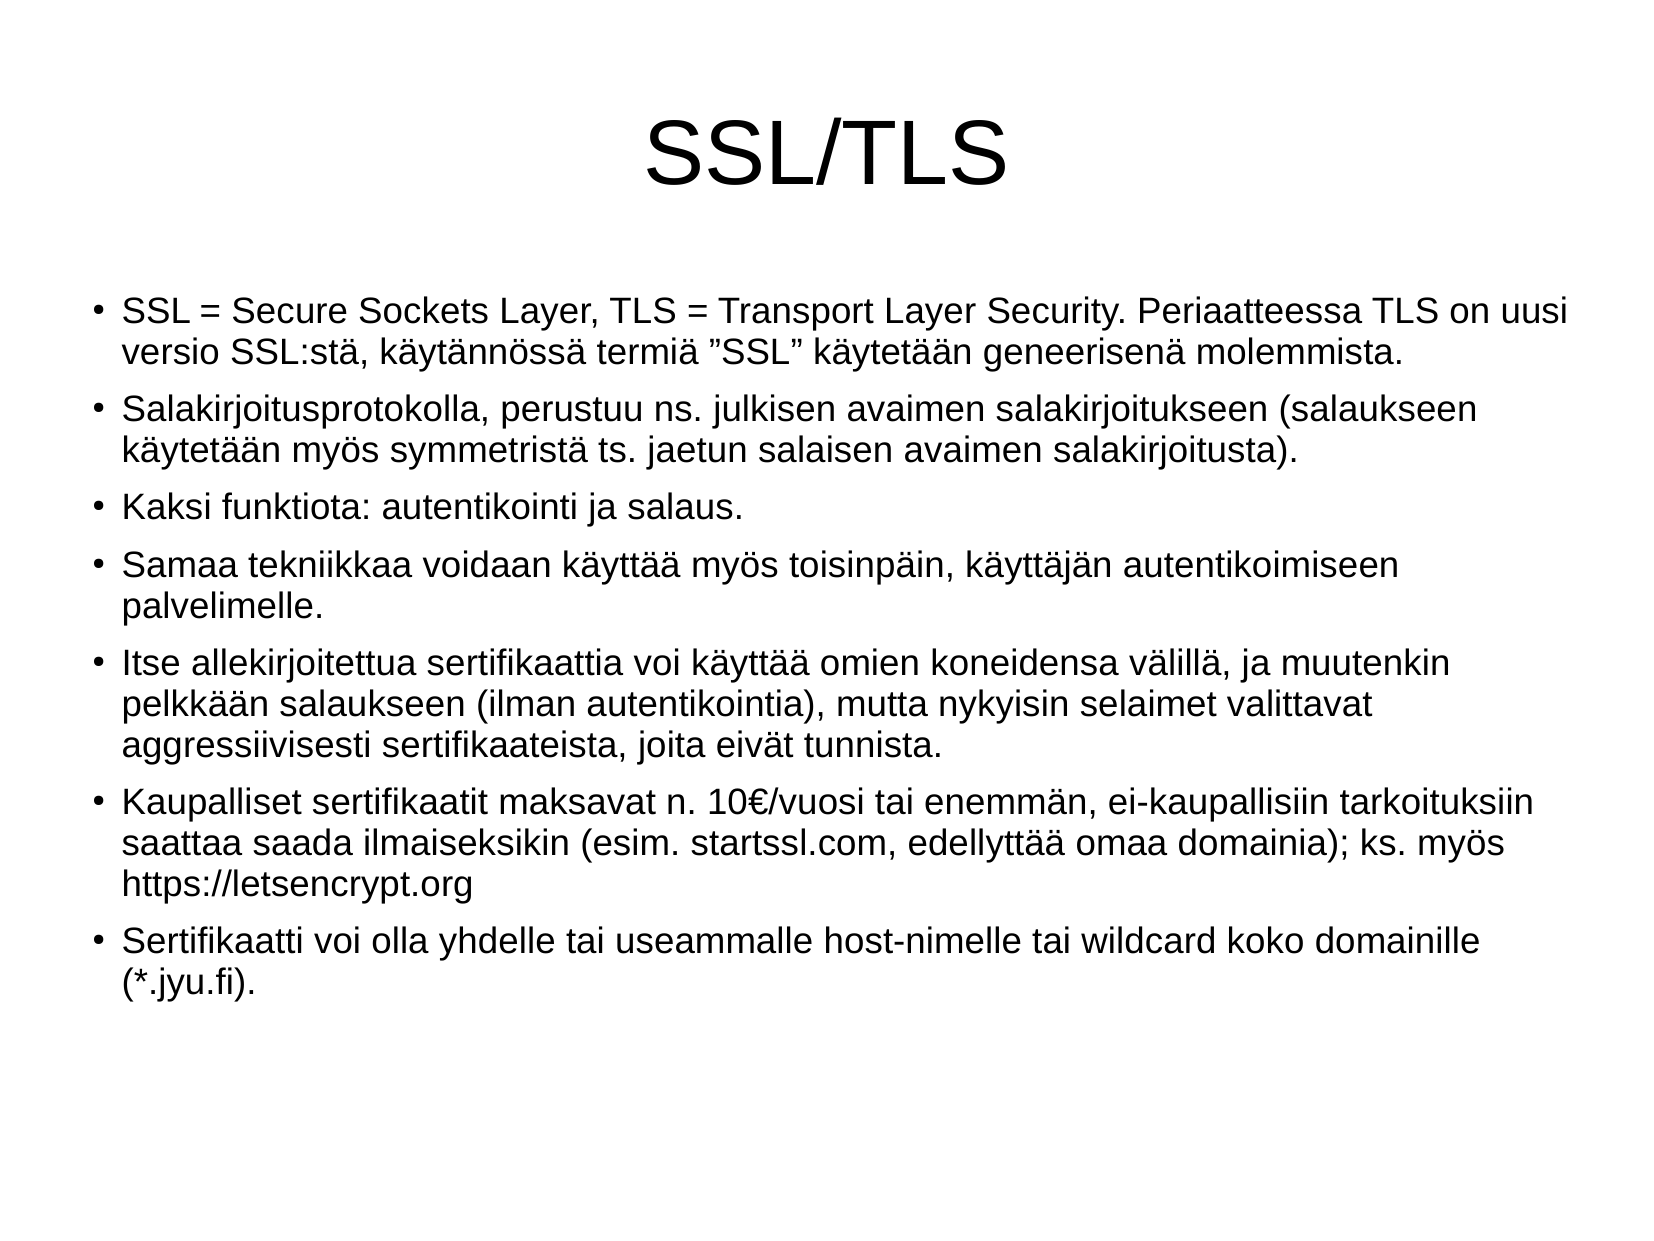

# SSL/TLS
SSL = Secure Sockets Layer, TLS = Transport Layer Security. Periaatteessa TLS on uusi versio SSL:stä, käytännössä termiä ”SSL” käytetään geneerisenä molemmista.
Salakirjoitusprotokolla, perustuu ns. julkisen avaimen salakirjoitukseen (salaukseen käytetään myös symmetristä ts. jaetun salaisen avaimen salakirjoitusta).
Kaksi funktiota: autentikointi ja salaus.
Samaa tekniikkaa voidaan käyttää myös toisinpäin, käyttäjän autentikoimiseen palvelimelle.
Itse allekirjoitettua sertifikaattia voi käyttää omien koneidensa välillä, ja muutenkin pelkkään salaukseen (ilman autentikointia), mutta nykyisin selaimet valittavat aggressiivisesti sertifikaateista, joita eivät tunnista.
Kaupalliset sertifikaatit maksavat n. 10€/vuosi tai enemmän, ei-kaupallisiin tarkoituksiin saattaa saada ilmaiseksikin (esim. startssl.com, edellyttää omaa domainia); ks. myös https://letsencrypt.org
Sertifikaatti voi olla yhdelle tai useammalle host-nimelle tai wildcard koko domainille (*.jyu.fi).